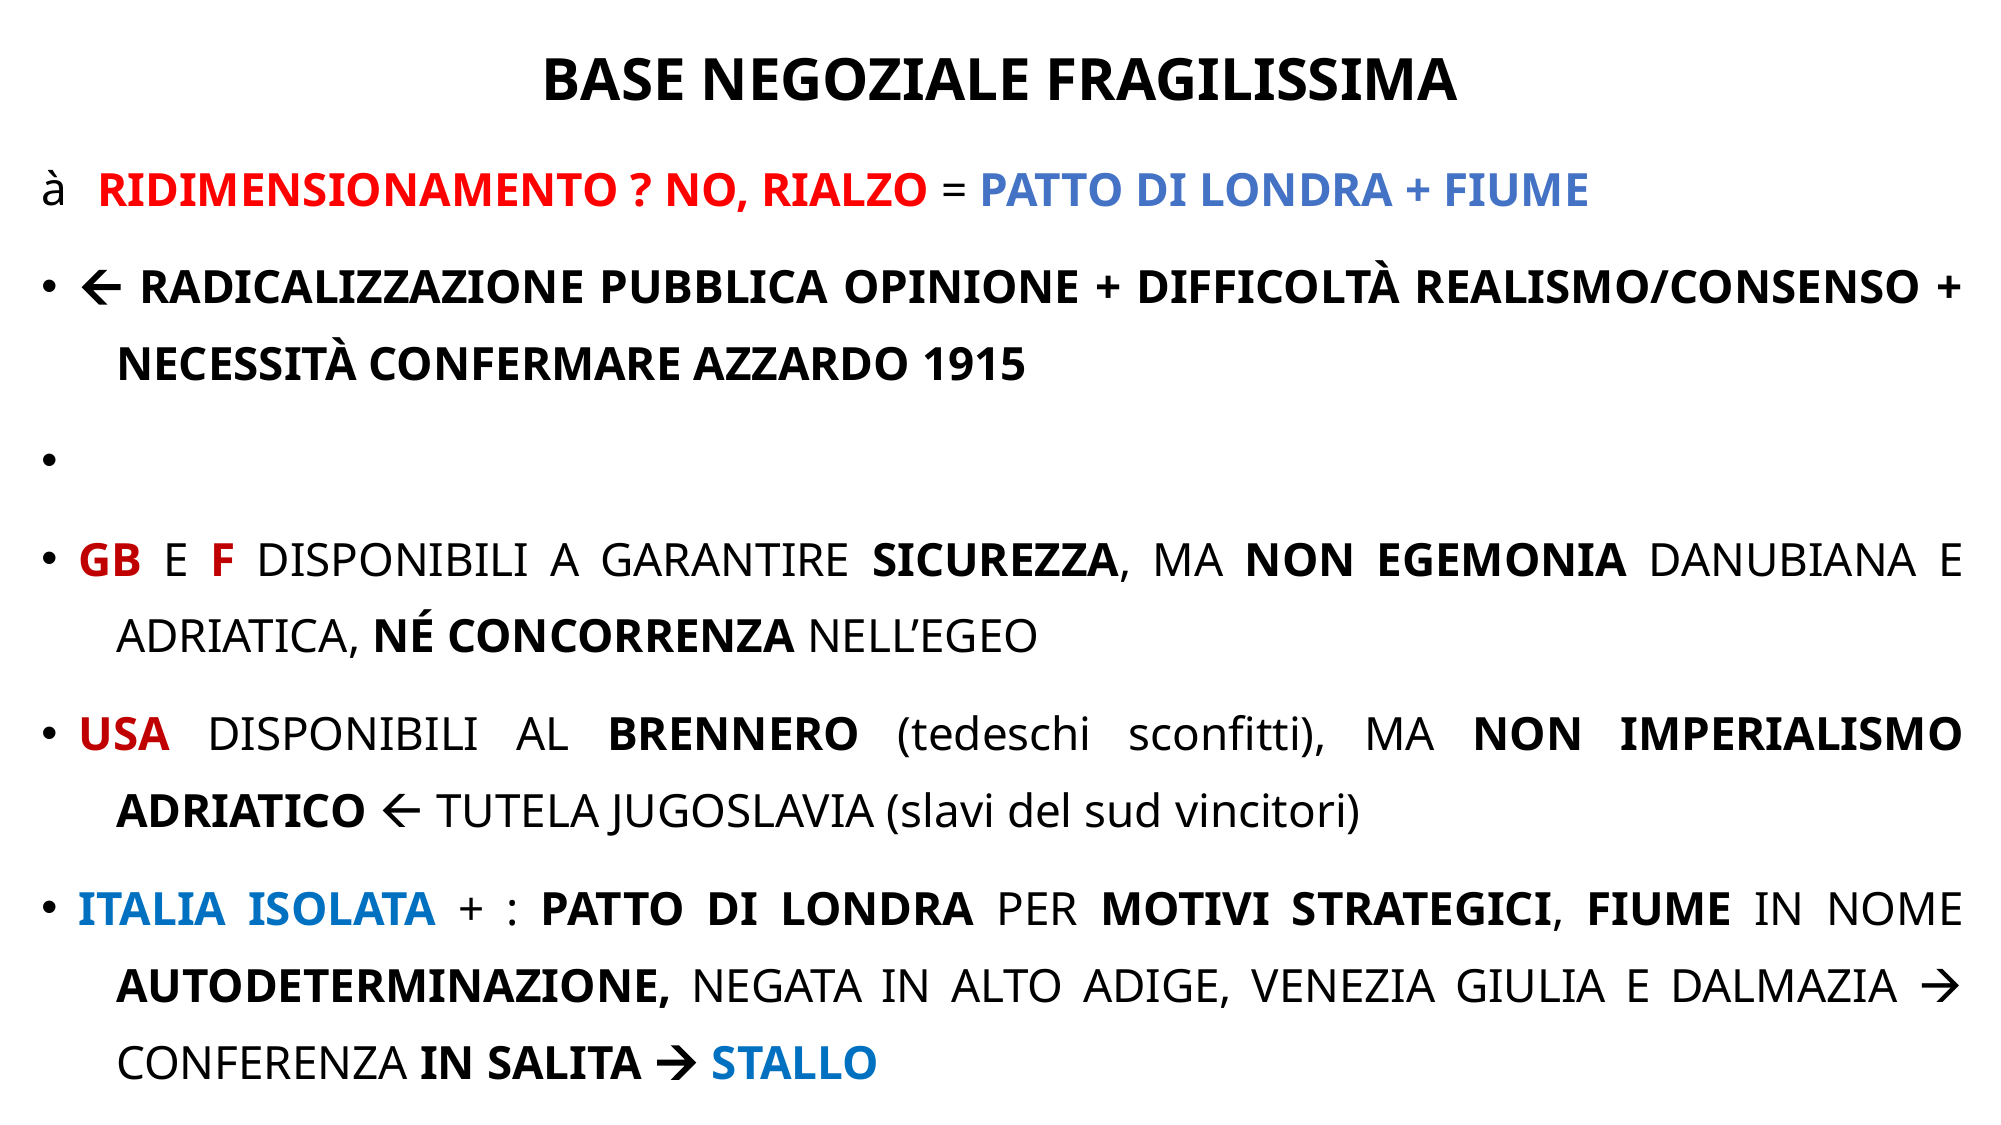

# BASE NEGOZIALE FRAGILISSIMA
RIDIMENSIONAMENTO ? NO, RIALZO = PATTO DI LONDRA + FIUME
 RADICALIZZAZIONE PUBBLICA OPINIONE + DIFFICOLTÀ REALISMO/CONSENSO + NECESSITÀ CONFERMARE AZZARDO 1915
GB E F DISPONIBILI A GARANTIRE SICUREZZA, MA NON EGEMONIA DANUBIANA E ADRIATICA, NÉ CONCORRENZA NELL’EGEO
USA DISPONIBILI AL BRENNERO (tedeschi sconfitti), MA NON IMPERIALISMO ADRIATICO  TUTELA JUGOSLAVIA (slavi del sud vincitori)
ITALIA ISOLATA + : PATTO DI LONDRA PER MOTIVI STRATEGICI, FIUME IN NOME AUTODETERMINAZIONE, NEGATA IN ALTO ADIGE, VENEZIA GIULIA E DALMAZIA  CONFERENZA IN SALITA  STALLO